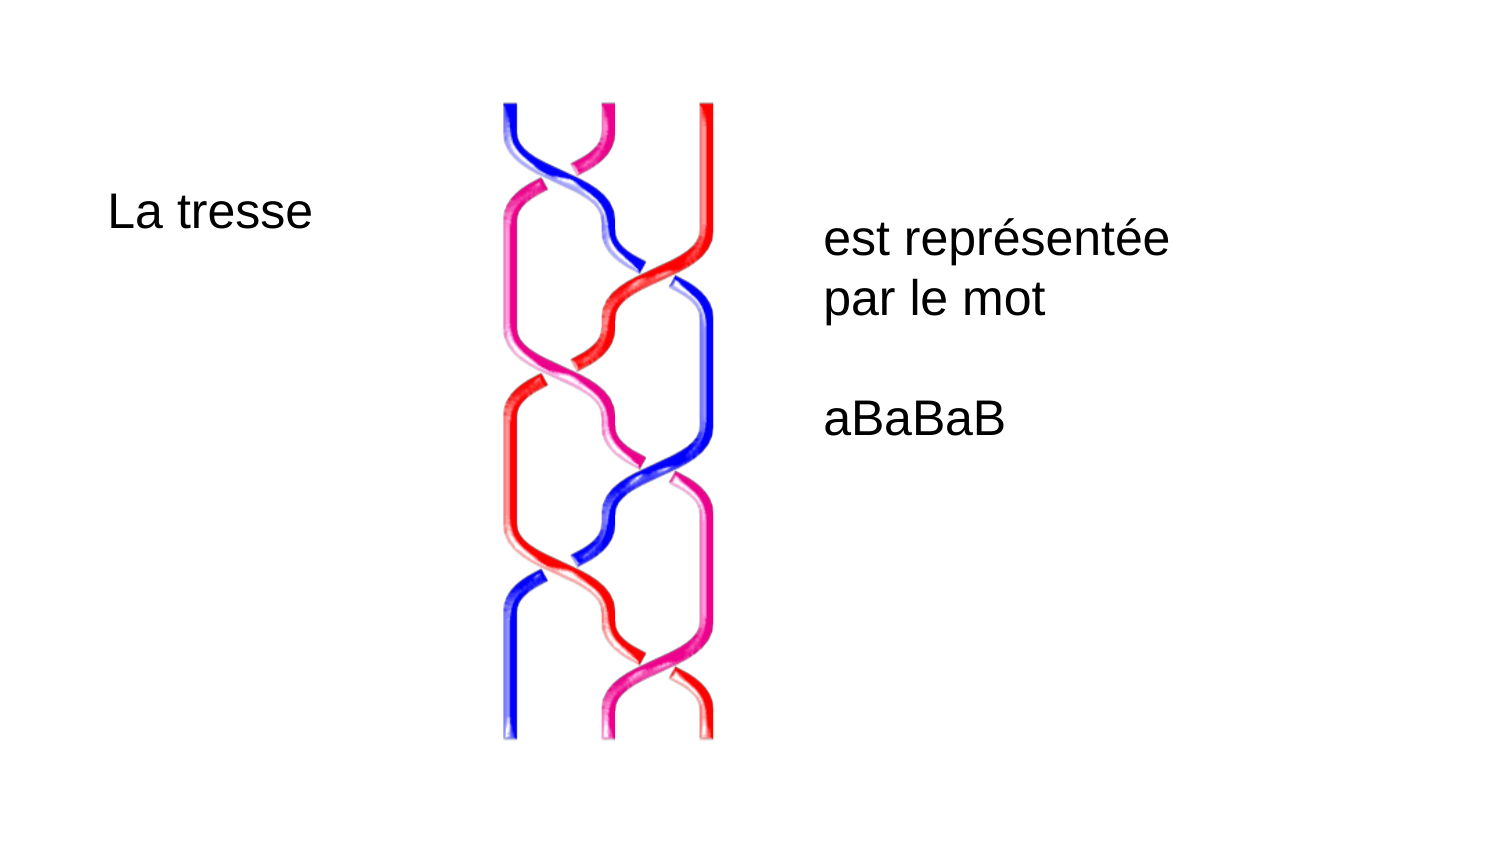

La tresse
est représentée par le mot
aBaBaB